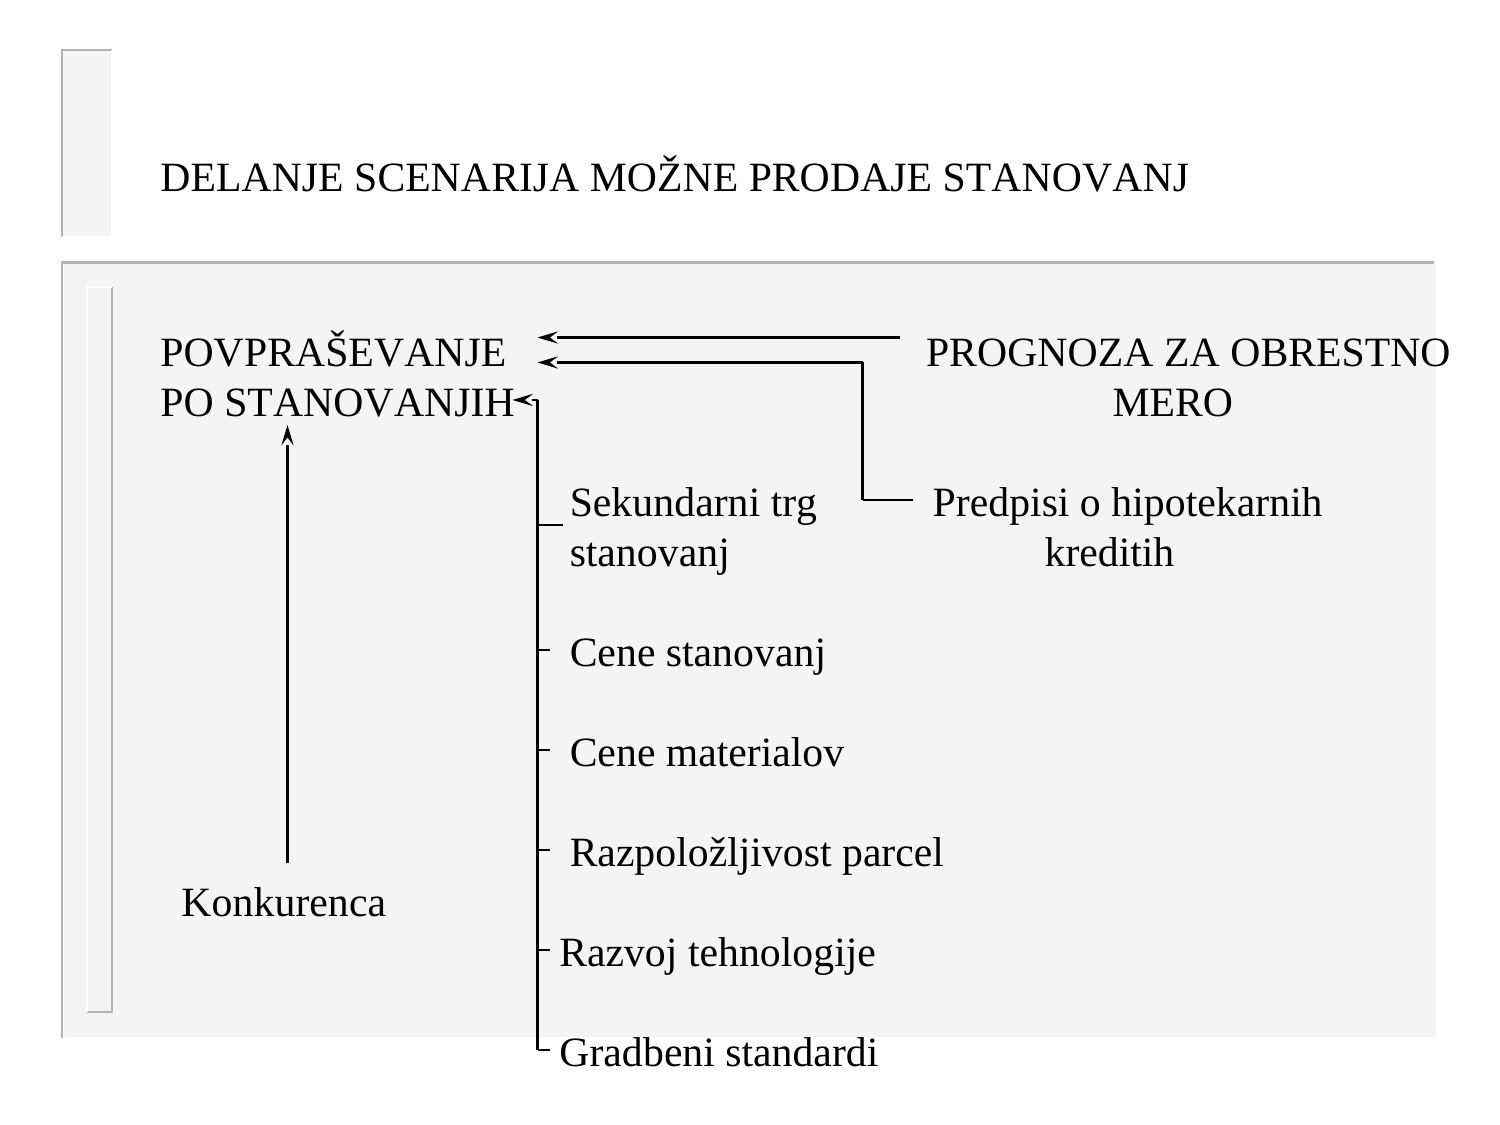

DELANJE SCENARIJA MOŽNE PRODAJE STANOVANJ
POVPRAŠEVANJE PROGNOZA ZA OBRESTNO
PO STANOVANJIH MERO
 Sekundarni trg Predpisi o hipotekarnih
 stanovanj kreditih
 Cene stanovanj
 Cene materialov
 Razpoložljivost parcel
 Konkurenca
 Razvoj tehnologije
 Gradbeni standardi